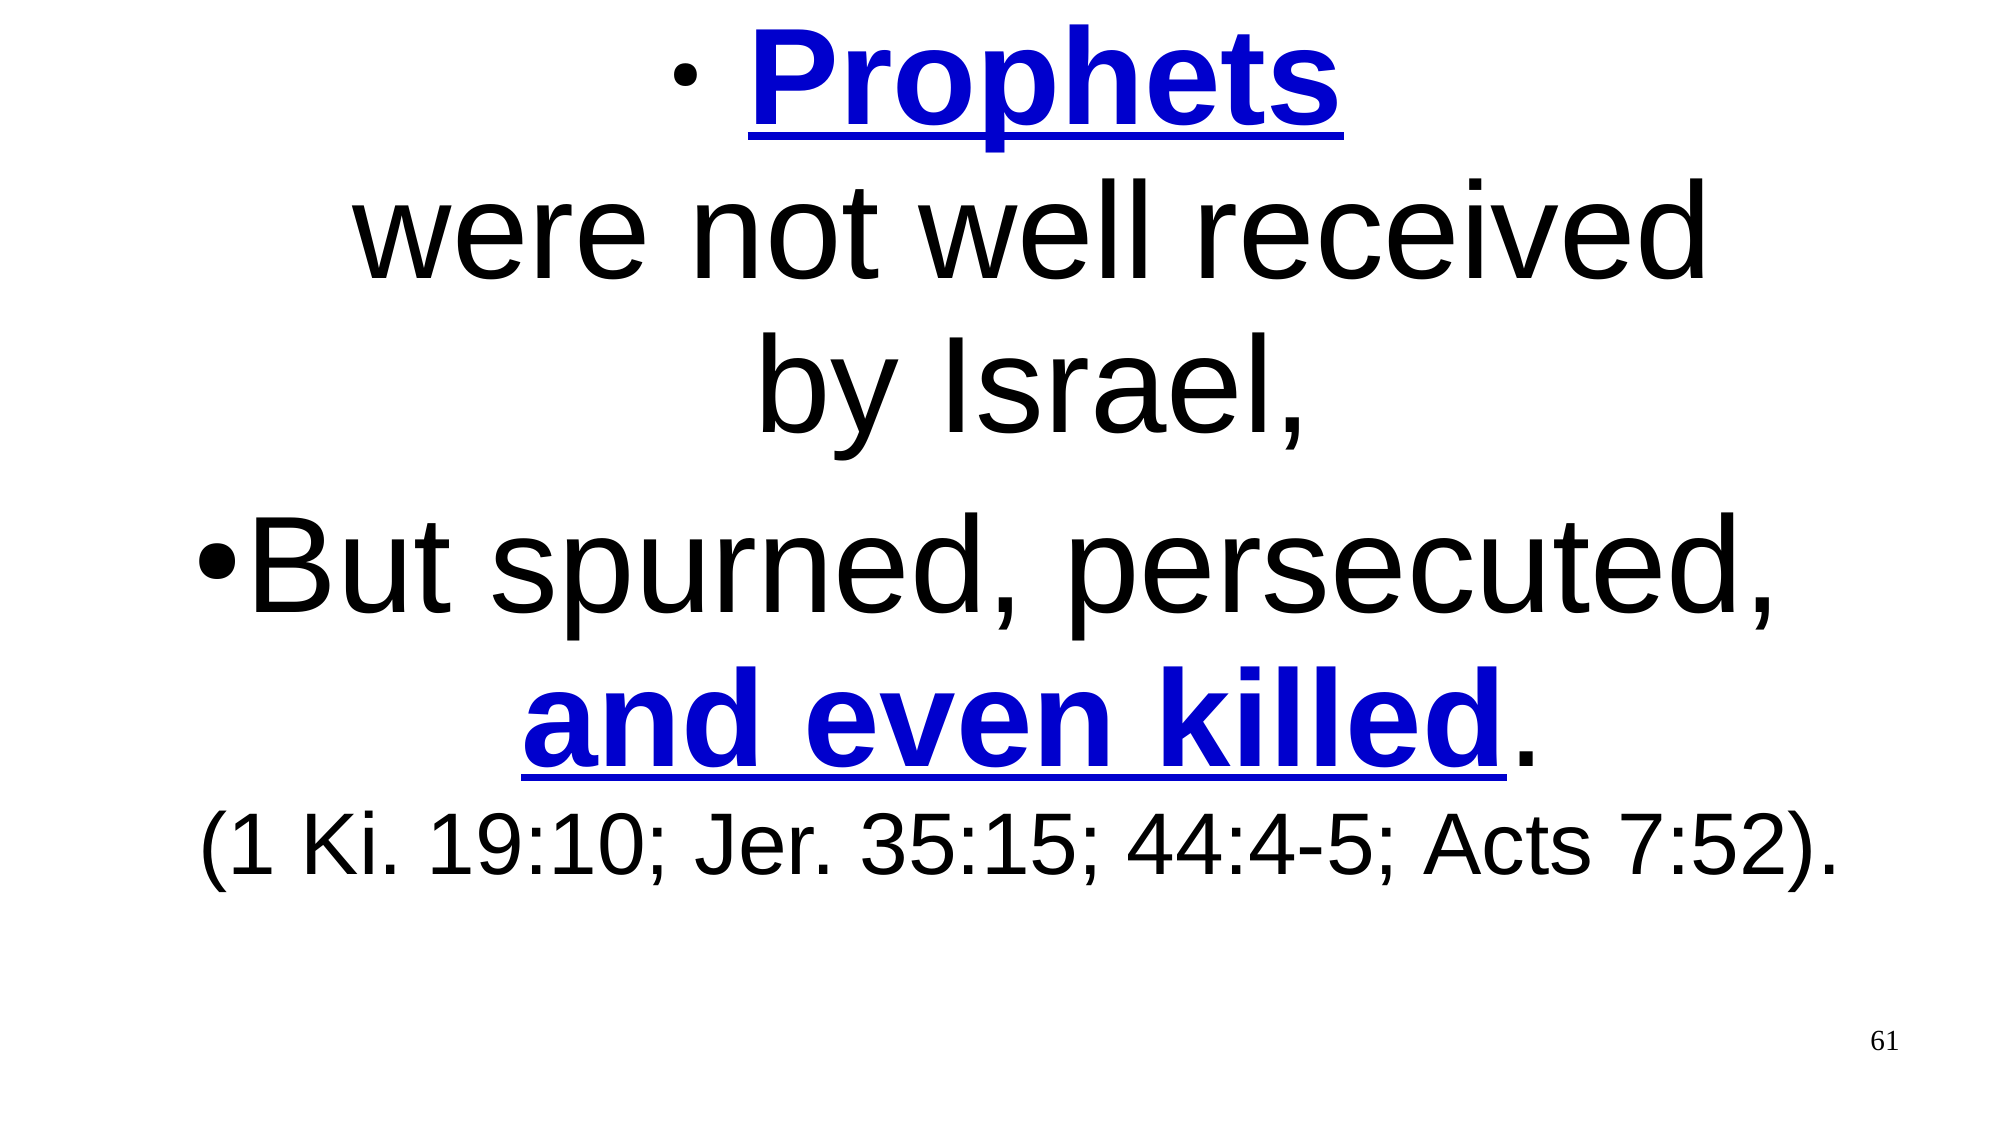

# Prophets were not well received by Israel,
But spurned, persecuted,
and even killed.
(1 Ki. 19:10; Jer. 35:15; 44:4-5; Acts 7:52).
61